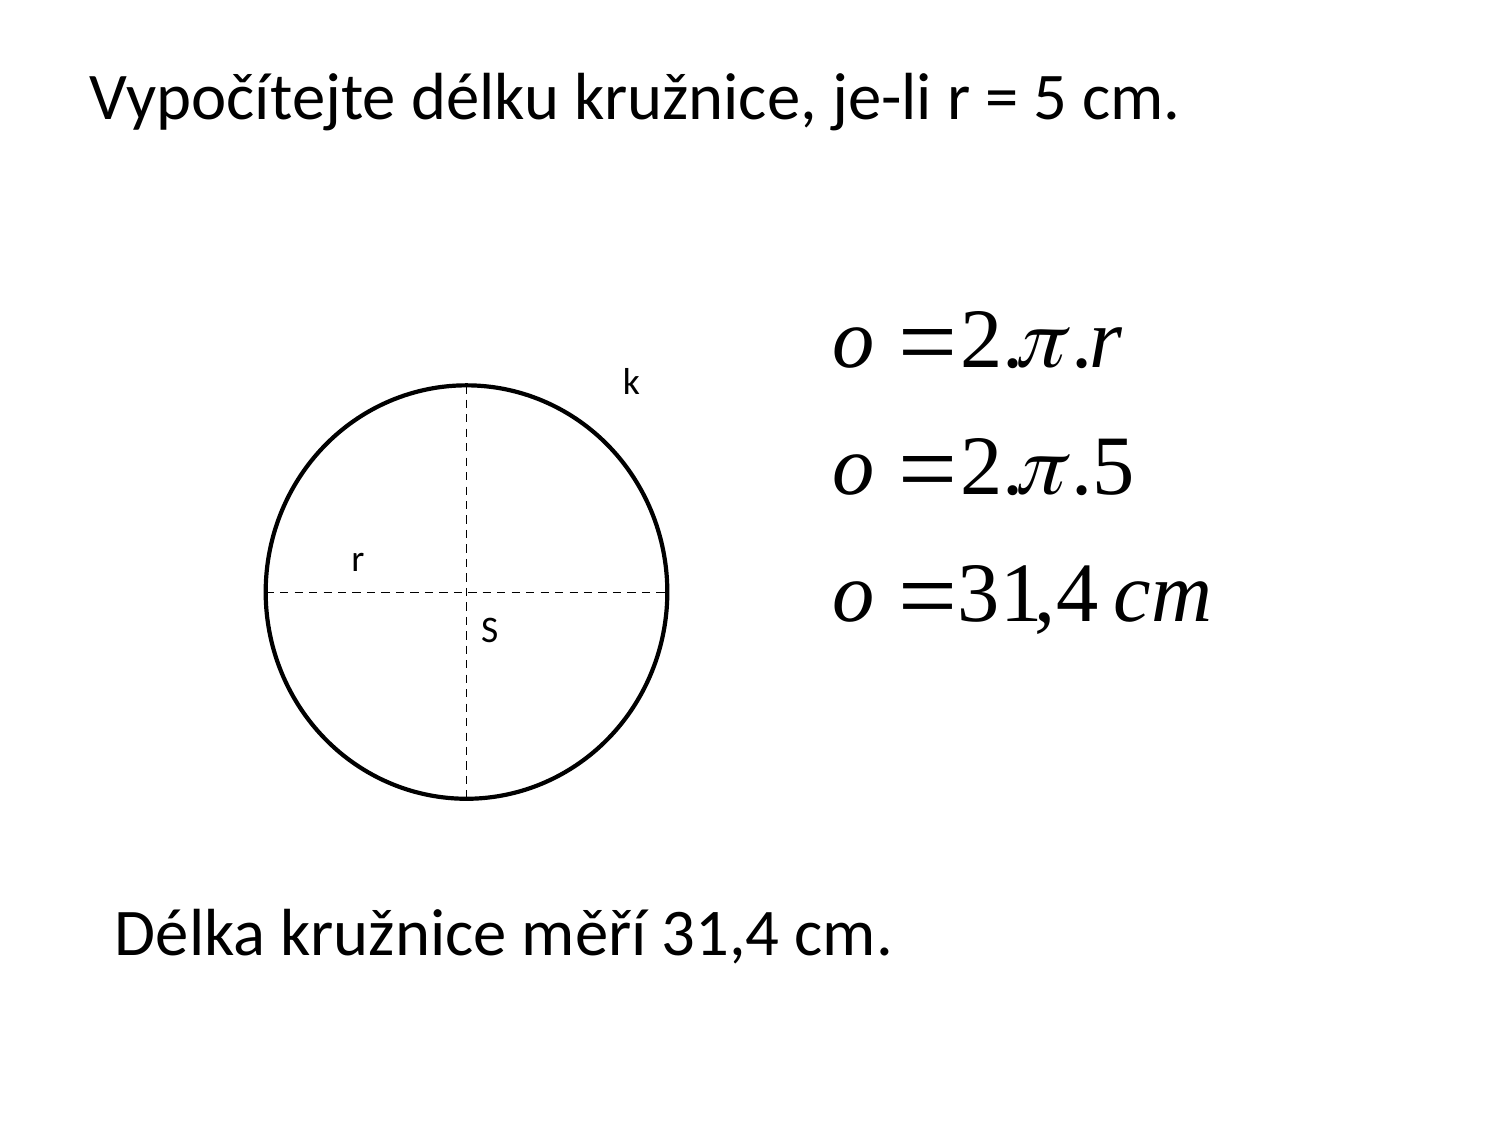

# Vypočítejte délku kružnice, je-li r = 5 cm.
k
r
S
Délka kružnice měří 31,4 cm.